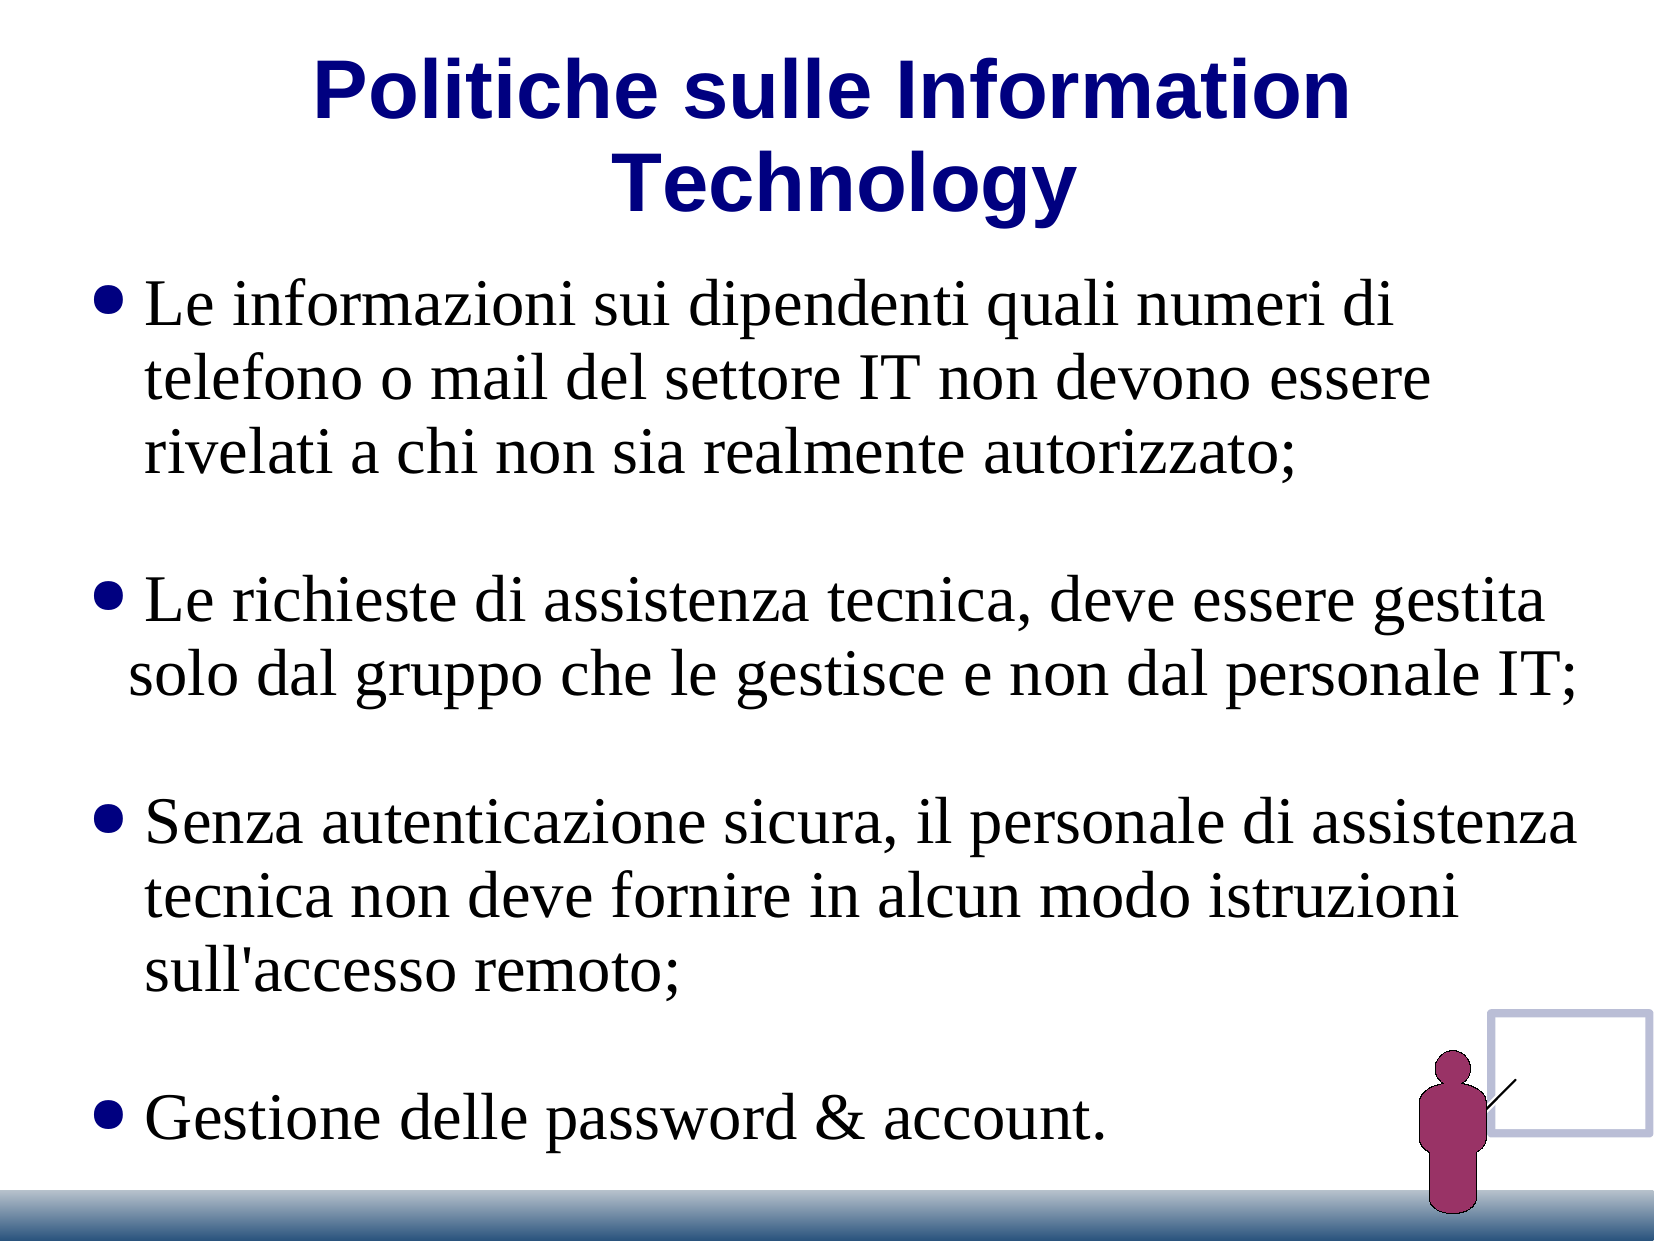

# Politiche sulle Information Technology
 Le informazioni sui dipendenti quali numeri di
 telefono o mail del settore IT non devono essere
 rivelati a chi non sia realmente autorizzato;
 Le richieste di assistenza tecnica, deve essere gestita
solo dal gruppo che le gestisce e non dal personale IT;
 Senza autenticazione sicura, il personale di assistenza
 tecnica non deve fornire in alcun modo istruzioni
 sull'accesso remoto;
 Gestione delle password & account.